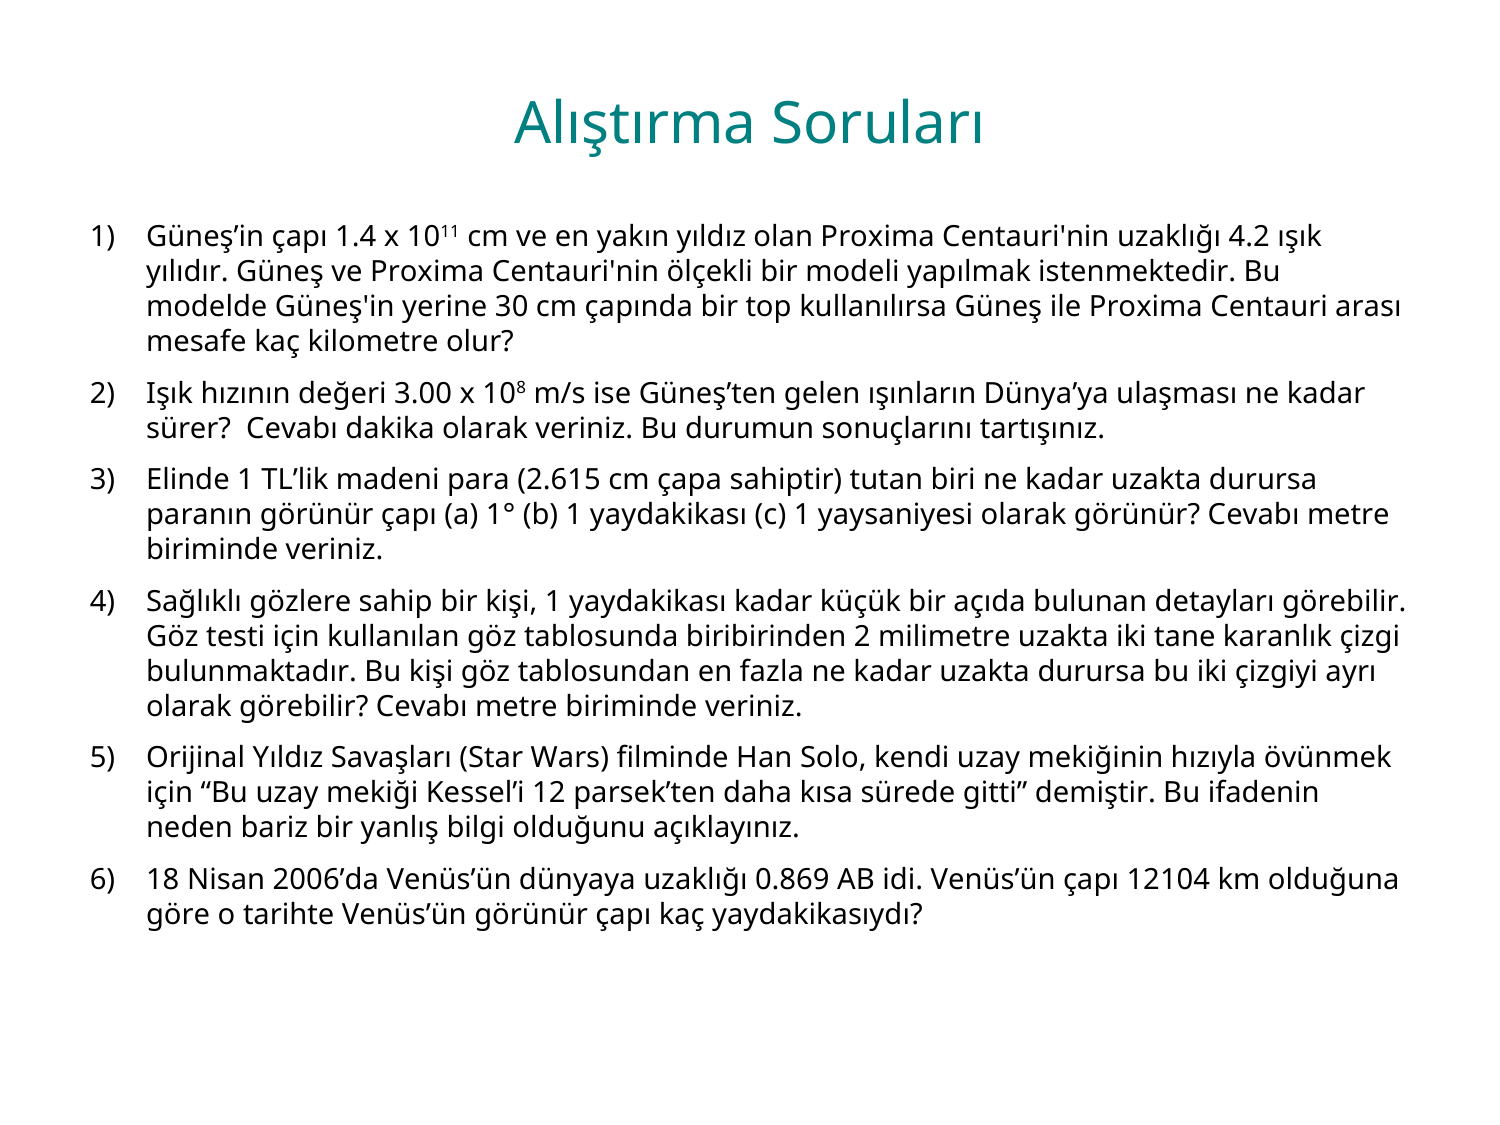

# Alıştırma Soruları
Güneş’in çapı 1.4 x 1011 cm ve en yakın yıldız olan Proxima Centauri'nin uzaklığı 4.2 ışık yılıdır. Güneş ve Proxima Centauri'nin ölçekli bir modeli yapılmak istenmektedir. Bu modelde Güneş'in yerine 30 cm çapında bir top kullanılırsa Güneş ile Proxima Centauri arası mesafe kaç kilometre olur?
Işık hızının değeri 3.00 x 108 m/s ise Güneş’ten gelen ışınların Dünya’ya ulaşması ne kadar sürer? Cevabı dakika olarak veriniz. Bu durumun sonuçlarını tartışınız.
Elinde 1 TL’lik madeni para (2.615 cm çapa sahiptir) tutan biri ne kadar uzakta durursa paranın görünür çapı (a) 1° (b) 1 yaydakikası (c) 1 yaysaniyesi olarak görünür? Cevabı metre biriminde veriniz.
Sağlıklı gözlere sahip bir kişi, 1 yaydakikası kadar küçük bir açıda bulunan detayları görebilir. Göz testi için kullanılan göz tablosunda biribirinden 2 milimetre uzakta iki tane karanlık çizgi bulunmaktadır. Bu kişi göz tablosundan en fazla ne kadar uzakta durursa bu iki çizgiyi ayrı olarak görebilir? Cevabı metre biriminde veriniz.
Orijinal Yıldız Savaşları (Star Wars) filminde Han Solo, kendi uzay mekiğinin hızıyla övünmek için “Bu uzay mekiği Kessel’i 12 parsek’ten daha kısa sürede gitti” demiştir. Bu ifadenin neden bariz bir yanlış bilgi olduğunu açıklayınız.
18 Nisan 2006’da Venüs’ün dünyaya uzaklığı 0.869 AB idi. Venüs’ün çapı 12104 km olduğuna göre o tarihte Venüs’ün görünür çapı kaç yaydakikasıydı?